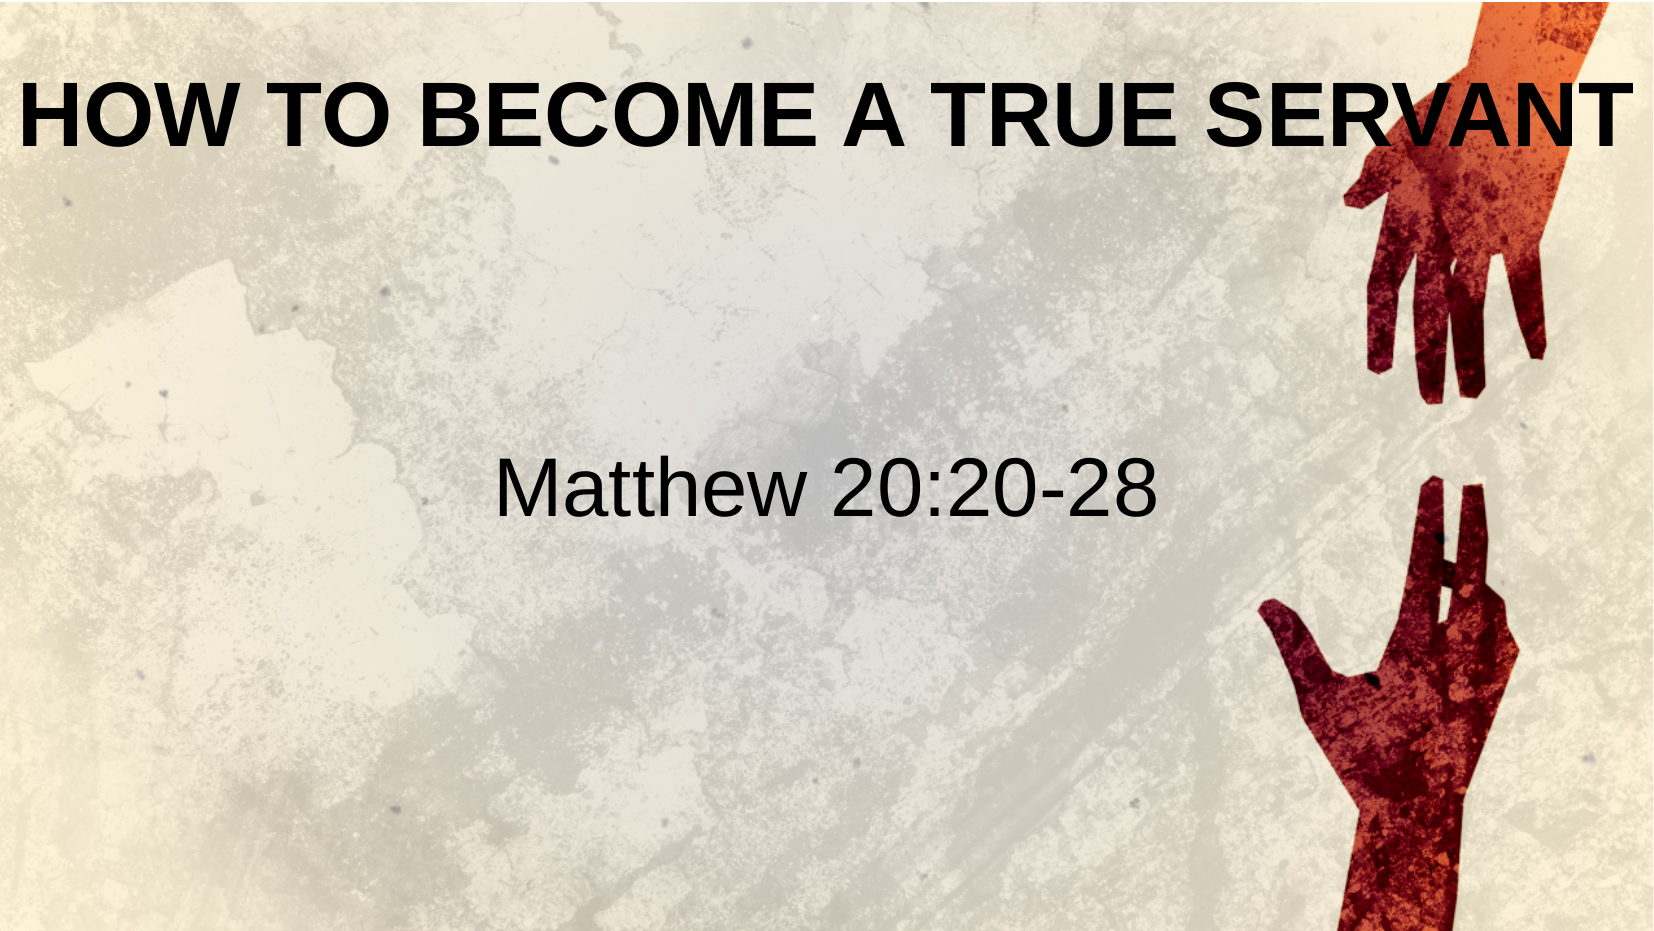

# HOW TO BECOME A TRUE SERVANT
Matthew 20:20-28